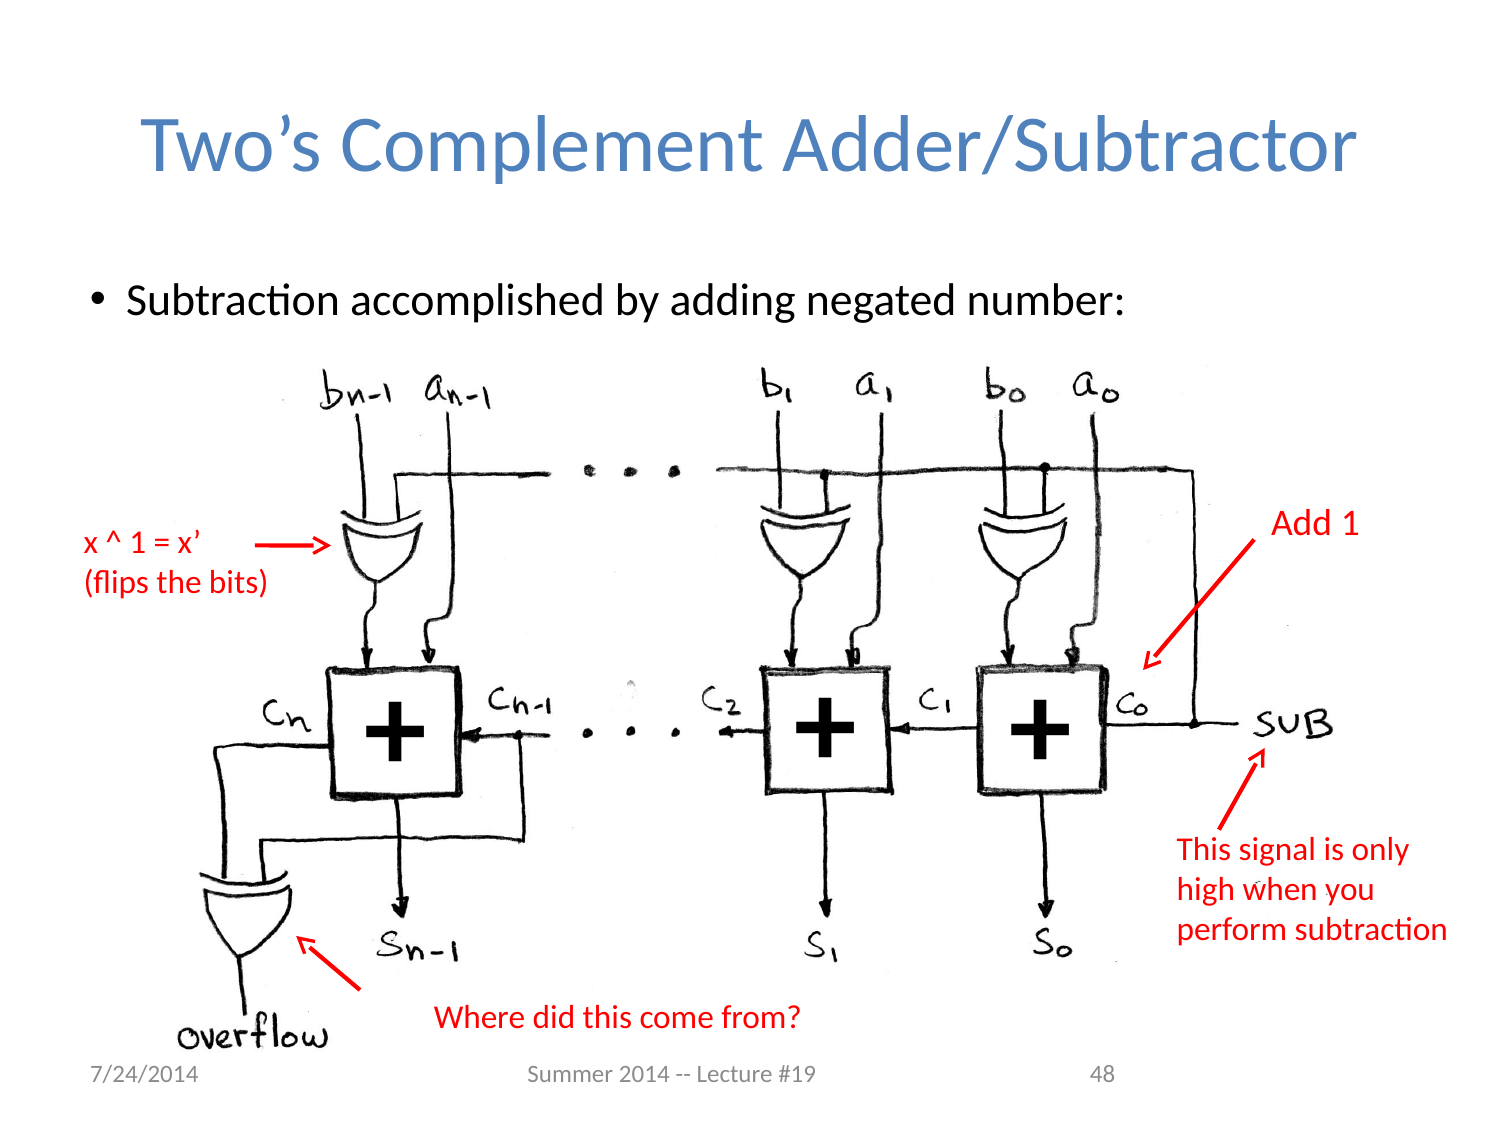

# Two’s Complement Adder/Subtractor
 Subtraction accomplished by adding negated number:
Add 1
x ^ 1 = x’
(flips the bits)
+
+
+
This signal is only
high when you
perform subtraction
Where did this come from?
7/24/2014
Summer 2014 -- Lecture #19